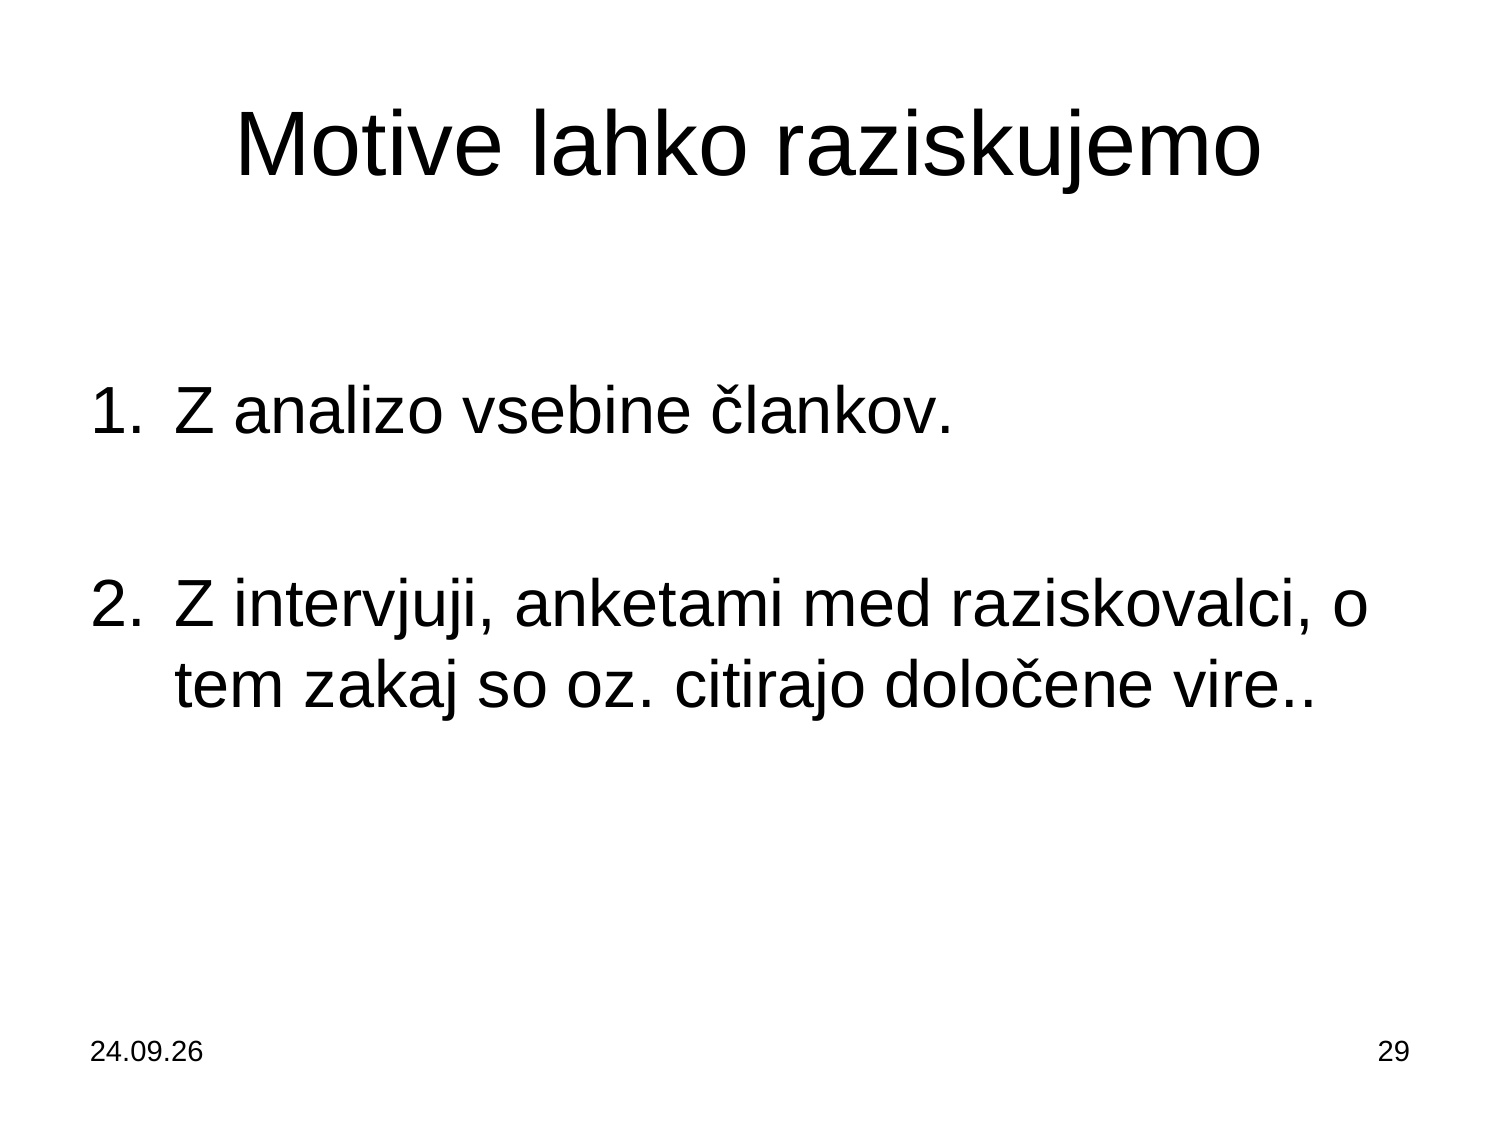

# Motive lahko raziskujemo
Z analizo vsebine člankov.
Z intervjuji, anketami med raziskovalci, o tem zakaj so oz. citirajo določene vire..